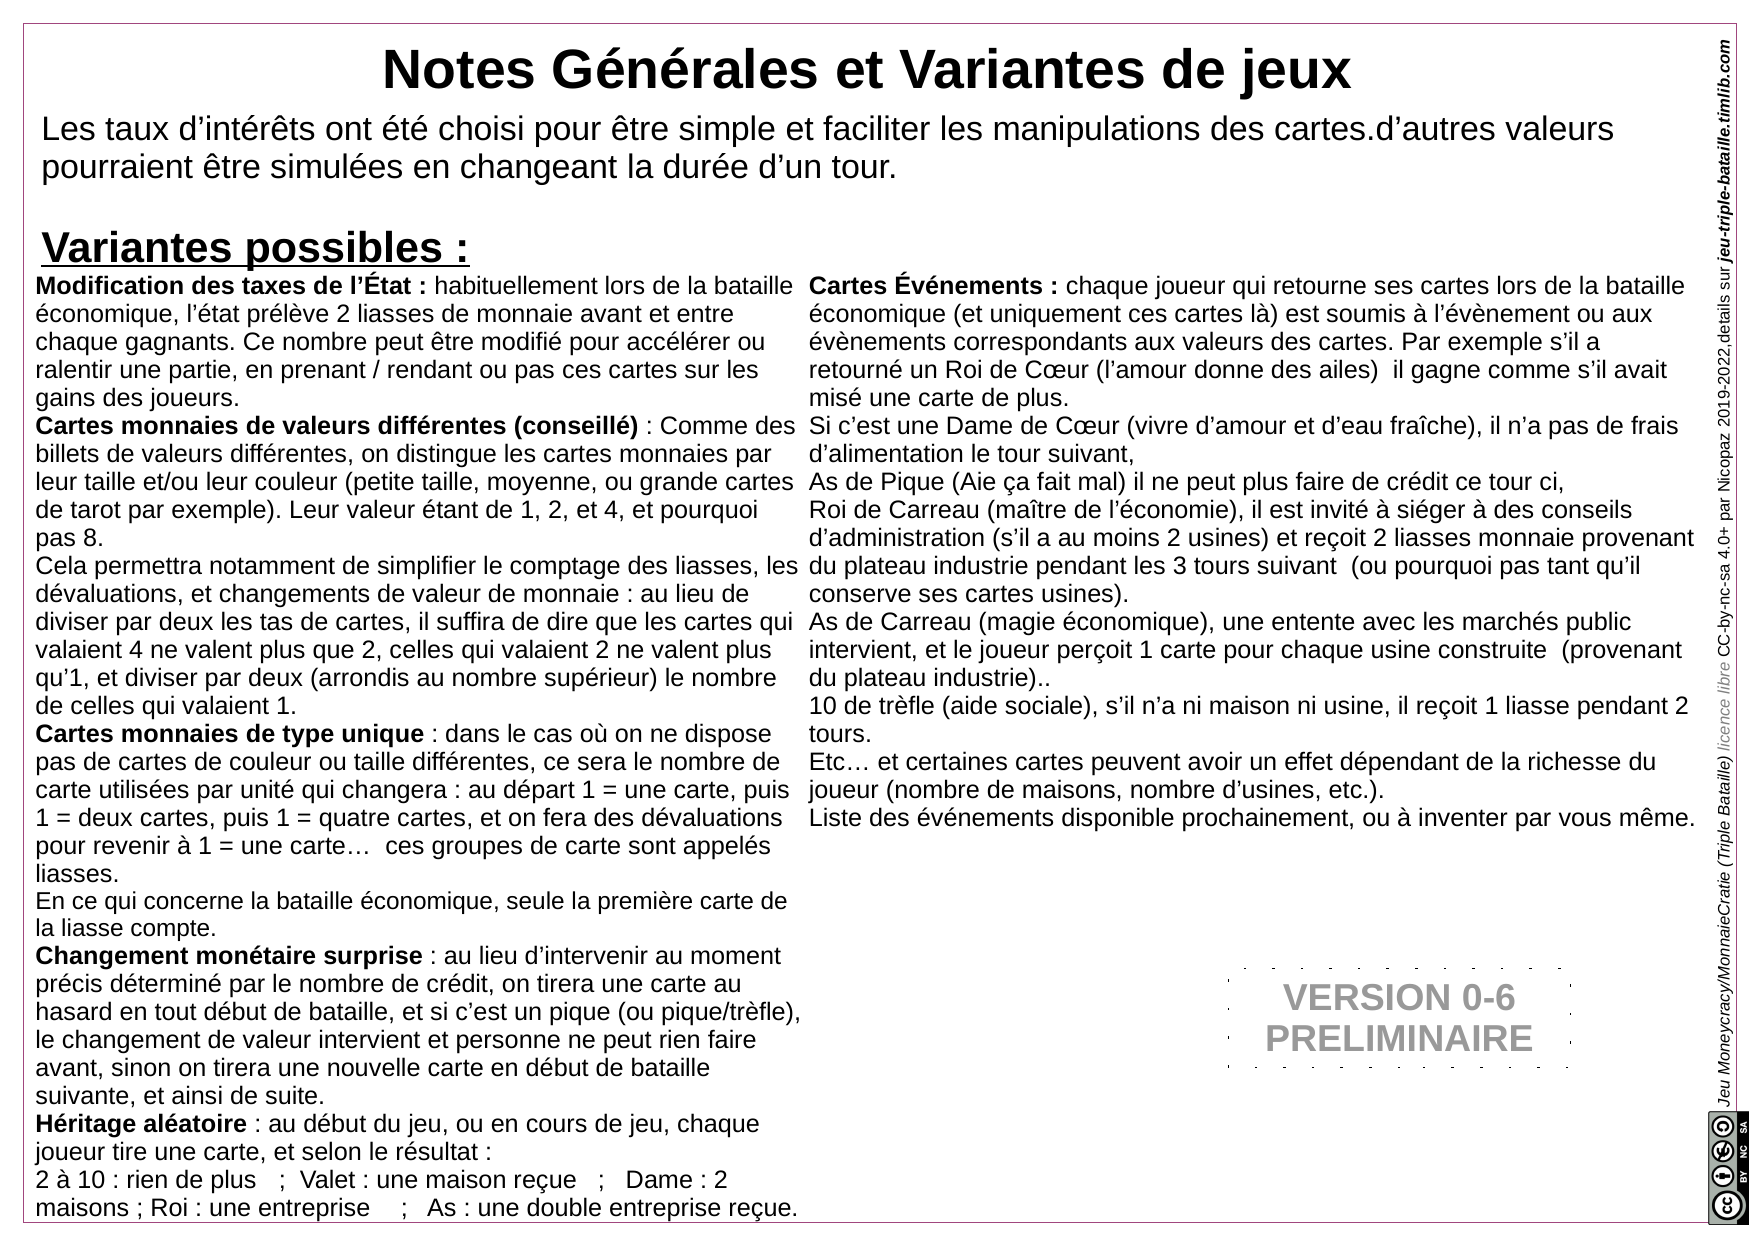

Notes Générales et Variantes de jeux
Les taux d’intérêts ont été choisi pour être simple et faciliter les manipulations des cartes.d’autres valeurs pourraient être simulées en changeant la durée d’un tour.
Variantes possibles :
Modification des taxes de l’État : habituellement lors de la bataille économique, l’état prélève 2 liasses de monnaie avant et entre chaque gagnants. Ce nombre peut être modifié pour accélérer ou ralentir une partie, en prenant / rendant ou pas ces cartes sur les gains des joueurs.
Cartes monnaies de valeurs différentes (conseillé) : Comme des billets de valeurs différentes, on distingue les cartes monnaies par leur taille et/ou leur couleur (petite taille, moyenne, ou grande cartes de tarot par exemple). Leur valeur étant de 1, 2, et 4, et pourquoi pas 8.
Cela permettra notamment de simplifier le comptage des liasses, les dévaluations, et changements de valeur de monnaie : au lieu de diviser par deux les tas de cartes, il suffira de dire que les cartes qui valaient 4 ne valent plus que 2, celles qui valaient 2 ne valent plus qu’1, et diviser par deux (arrondis au nombre supérieur) le nombre de celles qui valaient 1.
Cartes monnaies de type unique : dans le cas où on ne dispose pas de cartes de couleur ou taille différentes, ce sera le nombre de carte utilisées par unité qui changera : au départ 1 = une carte, puis 1 = deux cartes, puis 1 = quatre cartes, et on fera des dévaluations pour revenir à 1 = une carte… ces groupes de carte sont appelés liasses.
En ce qui concerne la bataille économique, seule la première carte de la liasse compte.
Changement monétaire surprise : au lieu d’intervenir au moment précis déterminé par le nombre de crédit, on tirera une carte au hasard en tout début de bataille, et si c’est un pique (ou pique/trèfle), le changement de valeur intervient et personne ne peut rien faire avant, sinon on tirera une nouvelle carte en début de bataille suivante, et ainsi de suite.
Héritage aléatoire : au début du jeu, ou en cours de jeu, chaque joueur tire une carte, et selon le résultat :
2 à 10 : rien de plus  	; Valet : une maison reçue  ; Dame : 2 maisons ; Roi : une entreprise  	; As : une double entreprise reçue.
Cartes Événements : chaque joueur qui retourne ses cartes lors de la bataille économique (et uniquement ces cartes là) est soumis à l’évènement ou aux évènements correspondants aux valeurs des cartes. Par exemple s’il a retourné un Roi de Cœur (l’amour donne des ailes) il gagne comme s’il avait misé une carte de plus.
Si c’est une Dame de Cœur (vivre d’amour et d’eau fraîche), il n’a pas de frais d’alimentation le tour suivant,
As de Pique (Aie ça fait mal) il ne peut plus faire de crédit ce tour ci,
Roi de Carreau (maître de l’économie), il est invité à siéger à des conseils d’administration (s’il a au moins 2 usines) et reçoit 2 liasses monnaie provenant du plateau industrie pendant les 3 tours suivant (ou pourquoi pas tant qu’il conserve ses cartes usines).
As de Carreau (magie économique), une entente avec les marchés public intervient, et le joueur perçoit 1 carte pour chaque usine construite (provenant du plateau industrie)..
10 de trèfle (aide sociale), s’il n’a ni maison ni usine, il reçoit 1 liasse pendant 2 tours.
Etc… et certaines cartes peuvent avoir un effet dépendant de la richesse du joueur (nombre de maisons, nombre d’usines, etc.).
Liste des événements disponible prochainement, ou à inventer par vous même.
VERSION 0-6 PRELIMINAIRE